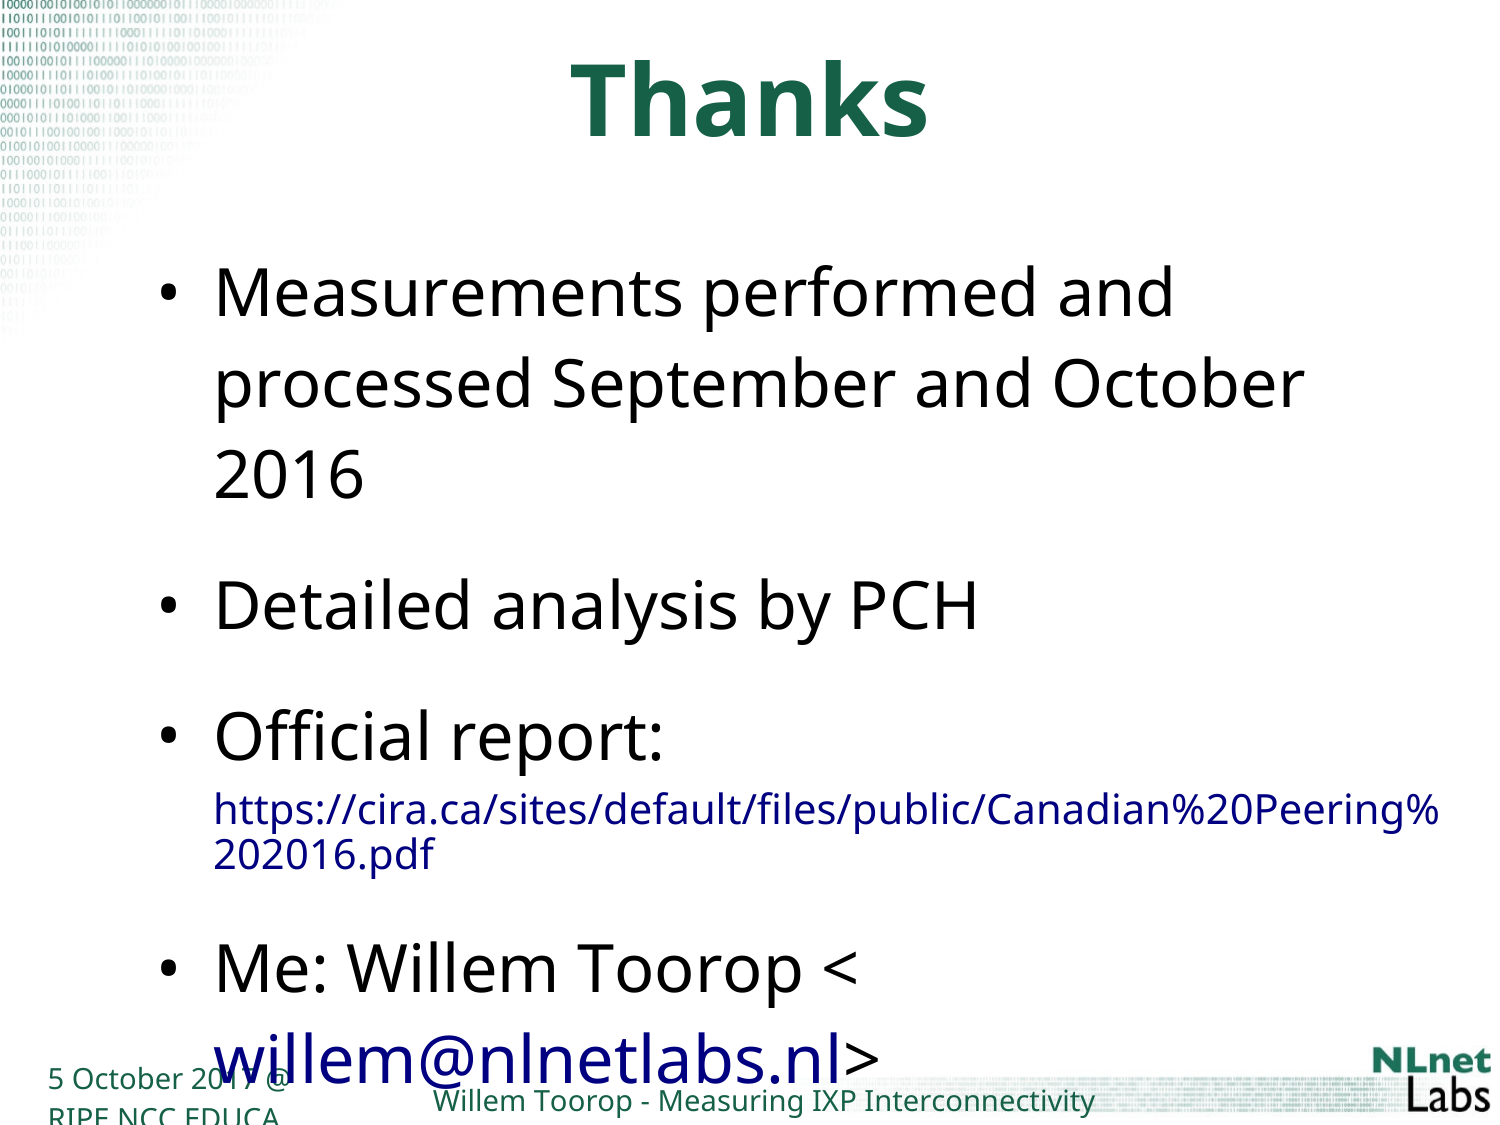

# Thanks
Measurements performed and processed September and October 2016
Detailed analysis by PCH
Official report:
https://cira.ca/sites/default/files/public/Canadian%20Peering%202016.pdf
Me: Willem Toorop <willem@nlnetlabs.nl>